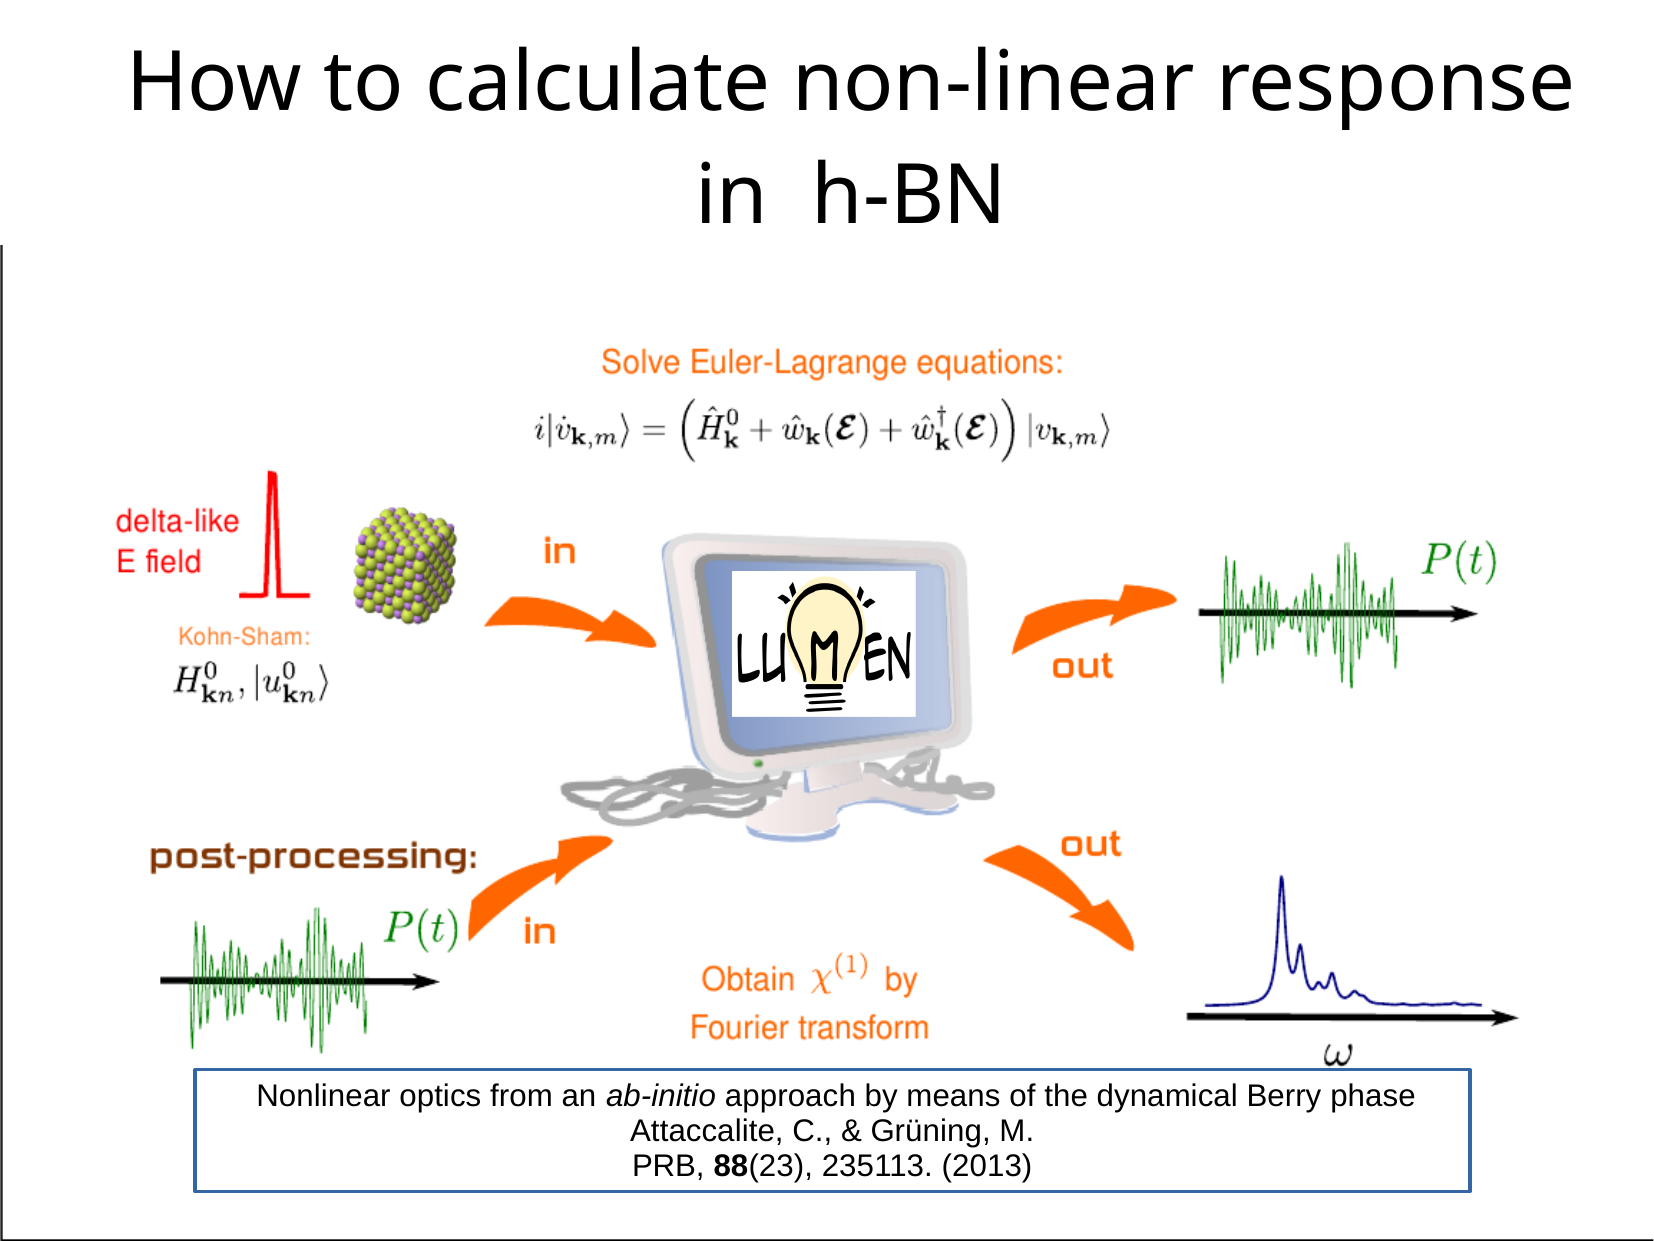

# How to calculate non-linear response in h-BN
 Nonlinear optics from an ab-initio approach by means of the dynamical Berry phase
Attaccalite, C., & Grüning, M.
PRB, 88(23), 235113. (2013)